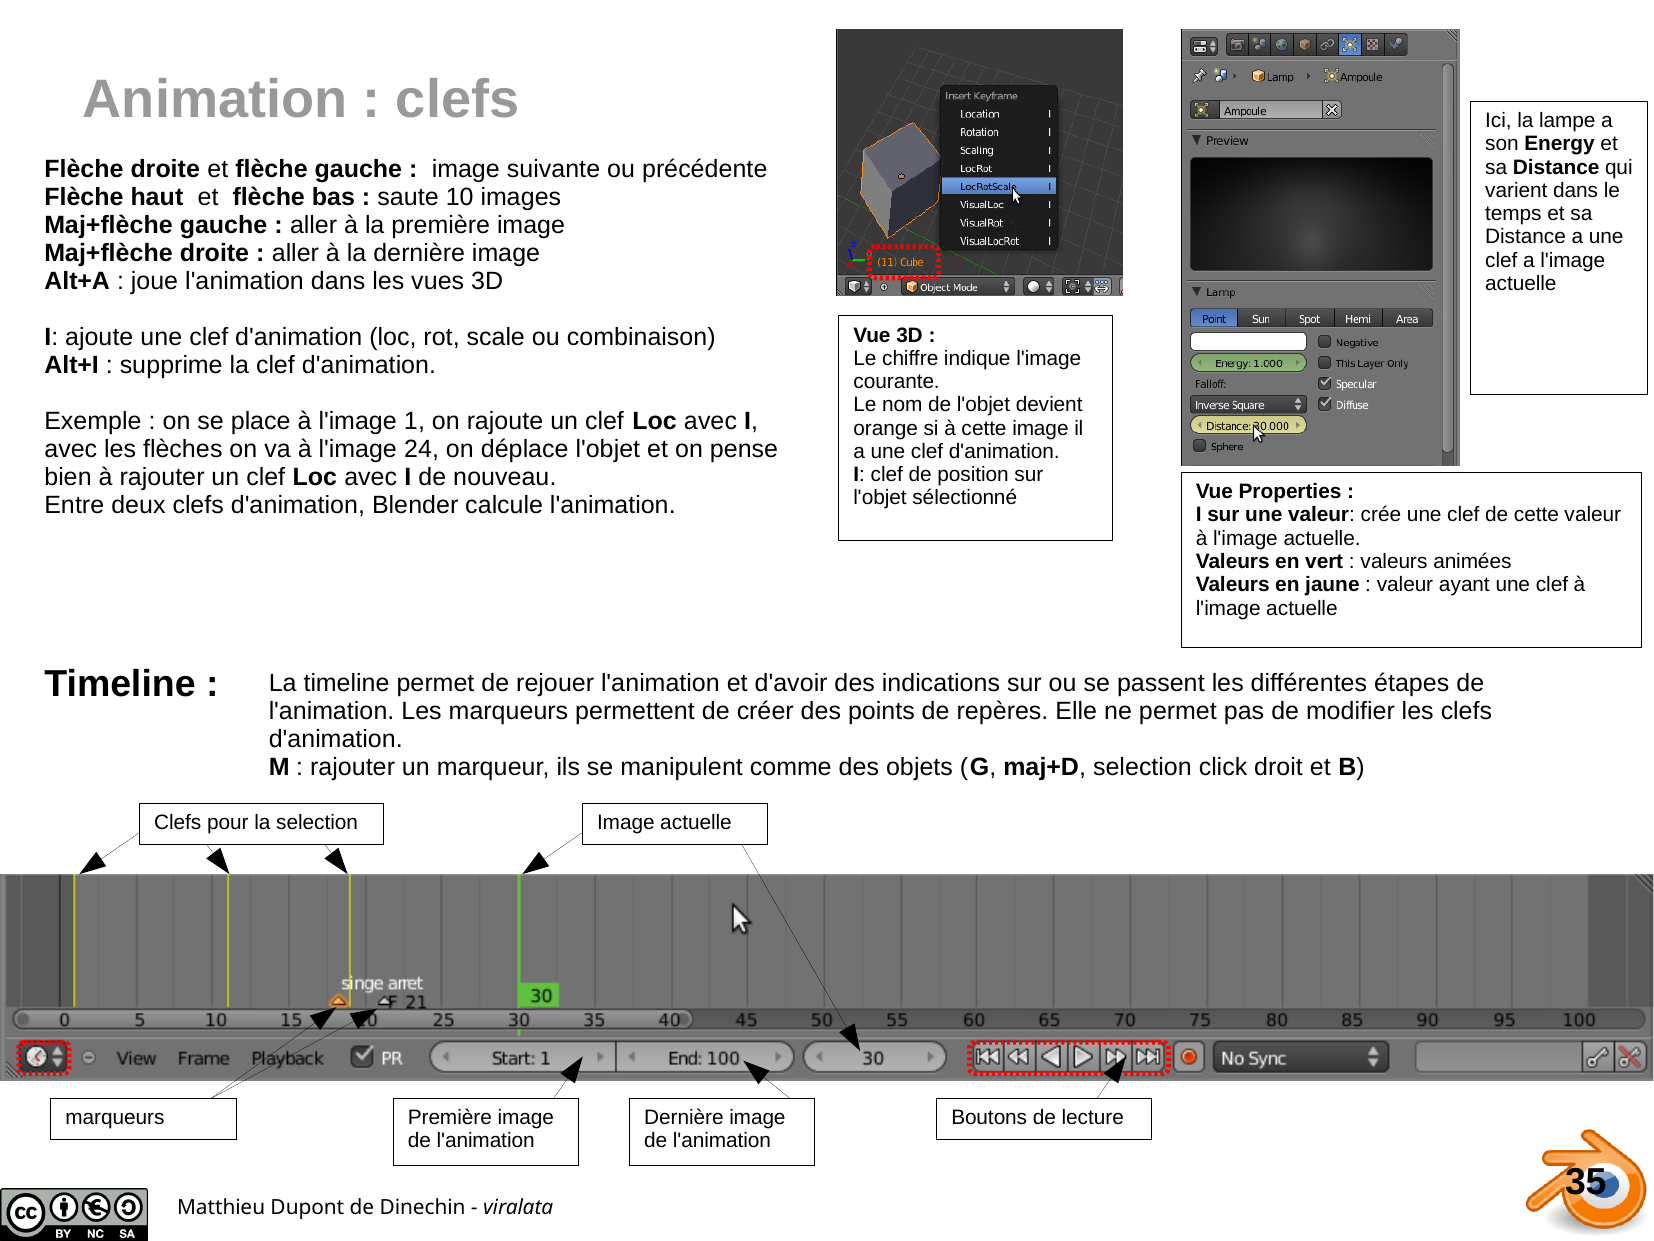

# Animation : clefs
Ici, la lampe a son Energy et sa Distance qui varient dans le temps et sa Distance a une clef a l'image actuelle
Flèche droite et flèche gauche : image suivante ou précédente
Flèche haut et flèche bas : saute 10 images
Maj+flèche gauche : aller à la première image
Maj+flèche droite : aller à la dernière image
Alt+A : joue l'animation dans les vues 3D
I: ajoute une clef d'animation (loc, rot, scale ou combinaison)
Alt+I : supprime la clef d'animation.
Exemple : on se place à l'image 1, on rajoute un clef Loc avec I, avec les flèches on va à l'image 24, on déplace l'objet et on pense bien à rajouter un clef Loc avec I de nouveau.
Entre deux clefs d'animation, Blender calcule l'animation.
Vue 3D :
Le chiffre indique l'image courante.
Le nom de l'objet devient orange si à cette image il a une clef d'animation.
I: clef de position sur l'objet sélectionné
Vue Properties :
I sur une valeur: crée une clef de cette valeur à l'image actuelle.
Valeurs en vert : valeurs animées
Valeurs en jaune : valeur ayant une clef à l'image actuelle
Timeline :
La timeline permet de rejouer l'animation et d'avoir des indications sur ou se passent les différentes étapes de l'animation. Les marqueurs permettent de créer des points de repères. Elle ne permet pas de modifier les clefs d'animation.
M : rajouter un marqueur, ils se manipulent comme des objets (G, maj+D, selection click droit et B)
Clefs pour la selection
Image actuelle
marqueurs
Première image de l'animation
Dernière image de l'animation
Boutons de lecture
35
Cours Blender Mars 2010